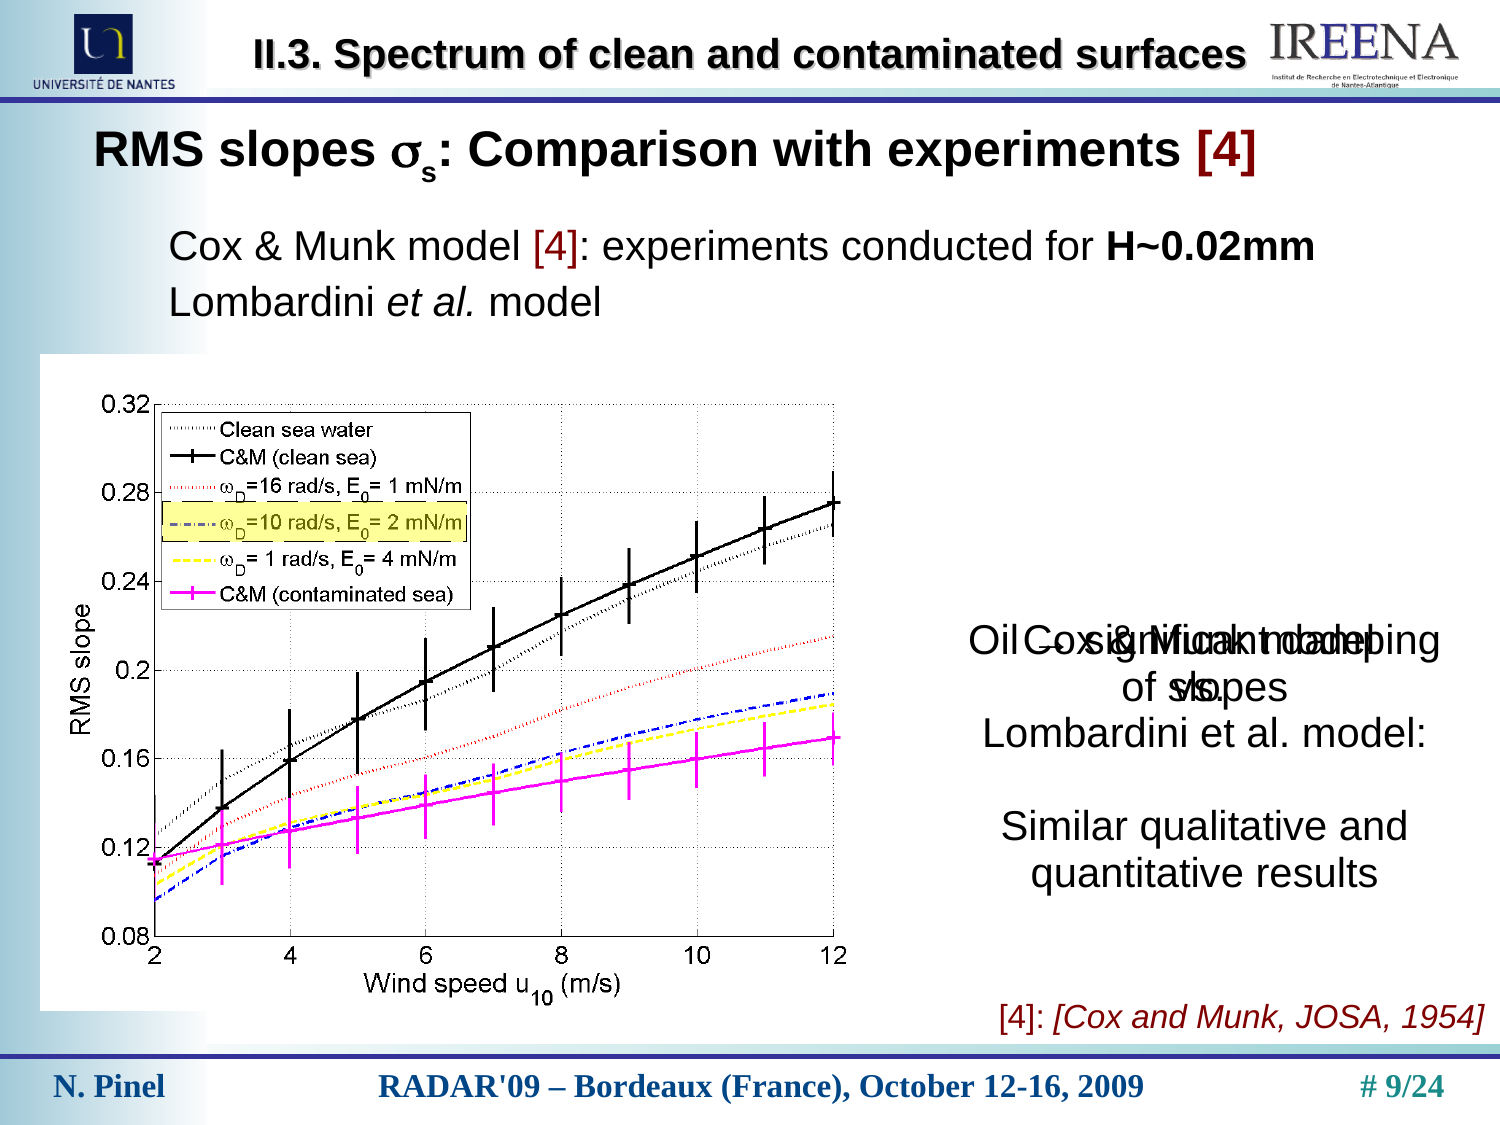

II.3. Spectrum of clean and contaminated surfaces
# RMS slopes ss: Comparison with experiments [4]
Cox & Munk model [4]: experiments conducted for H~0.02mm
Lombardini et al. model
Cox & Munk model
vs.
Lombardini et al. model:
Similar qualitative and quantitative results
Oil → significant damping of slopes
[4]: [Cox and Munk, JOSA, 1954]